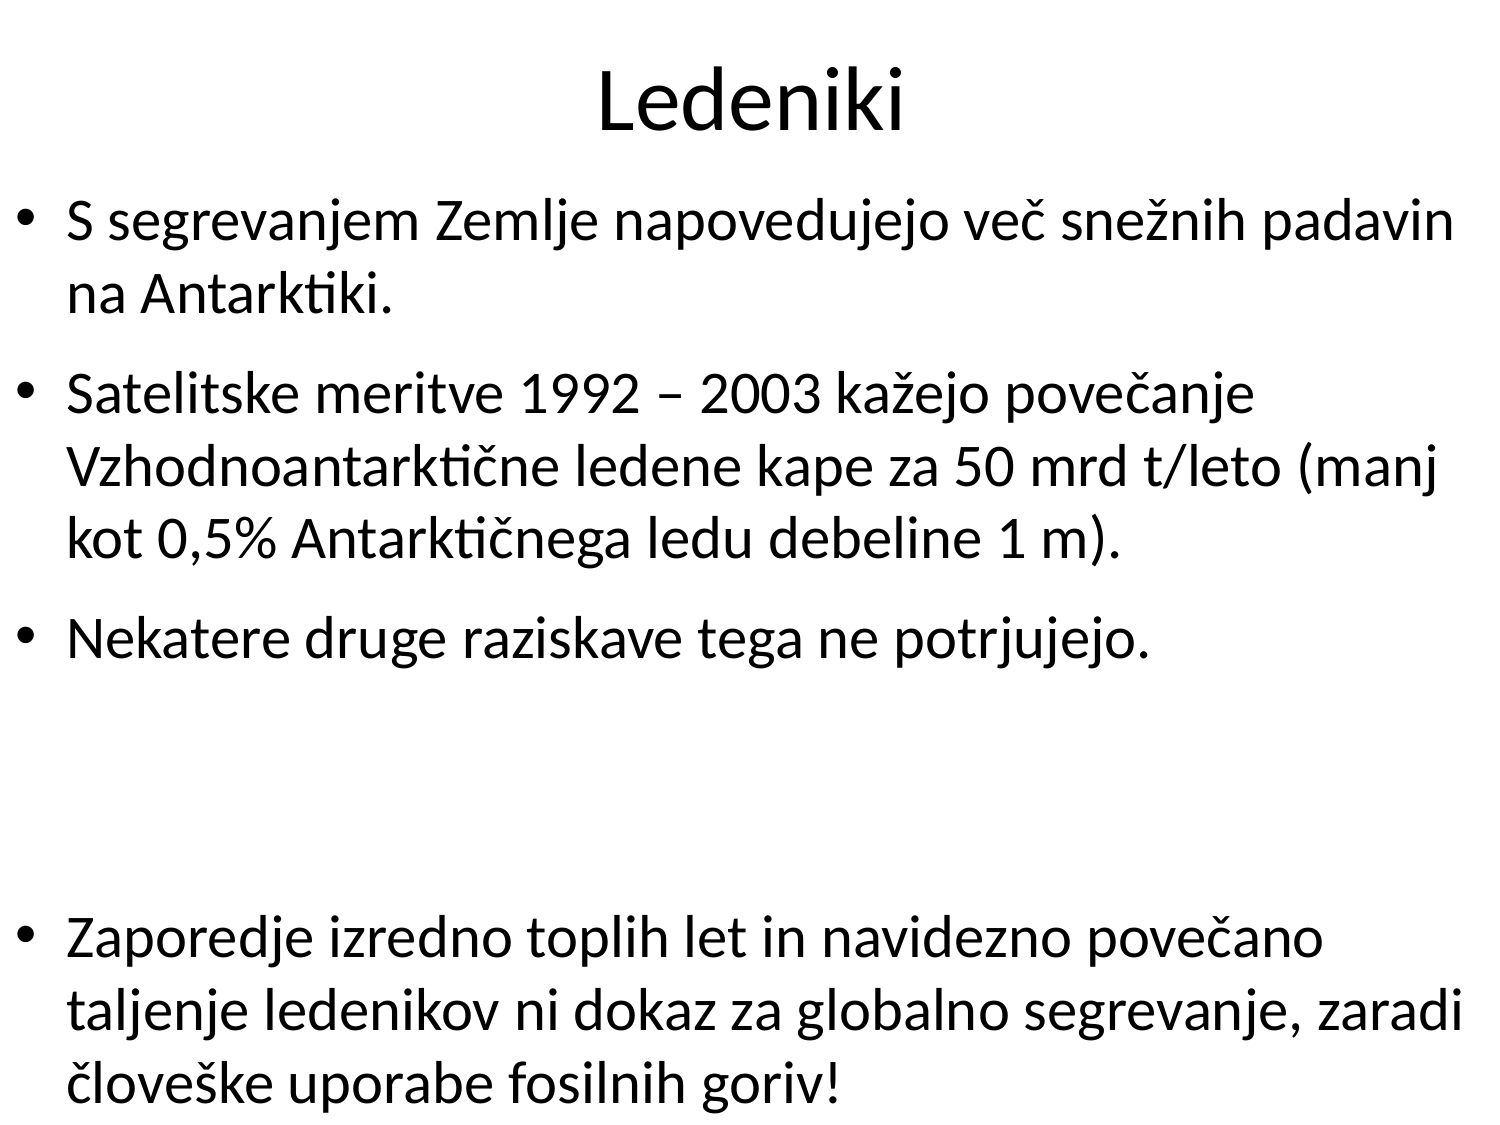

# Ledeniki
S segrevanjem Zemlje napovedujejo več snežnih padavin na Antarktiki.
Satelitske meritve 1992 – 2003 kažejo povečanje Vzhodnoantarktične ledene kape za 50 mrd t/leto (manj kot 0,5% Antarktičnega ledu debeline 1 m).
Nekatere druge raziskave tega ne potrjujejo.
Zaporedje izredno toplih let in navidezno povečano taljenje ledenikov ni dokaz za globalno segrevanje, zaradi človeške uporabe fosilnih goriv!